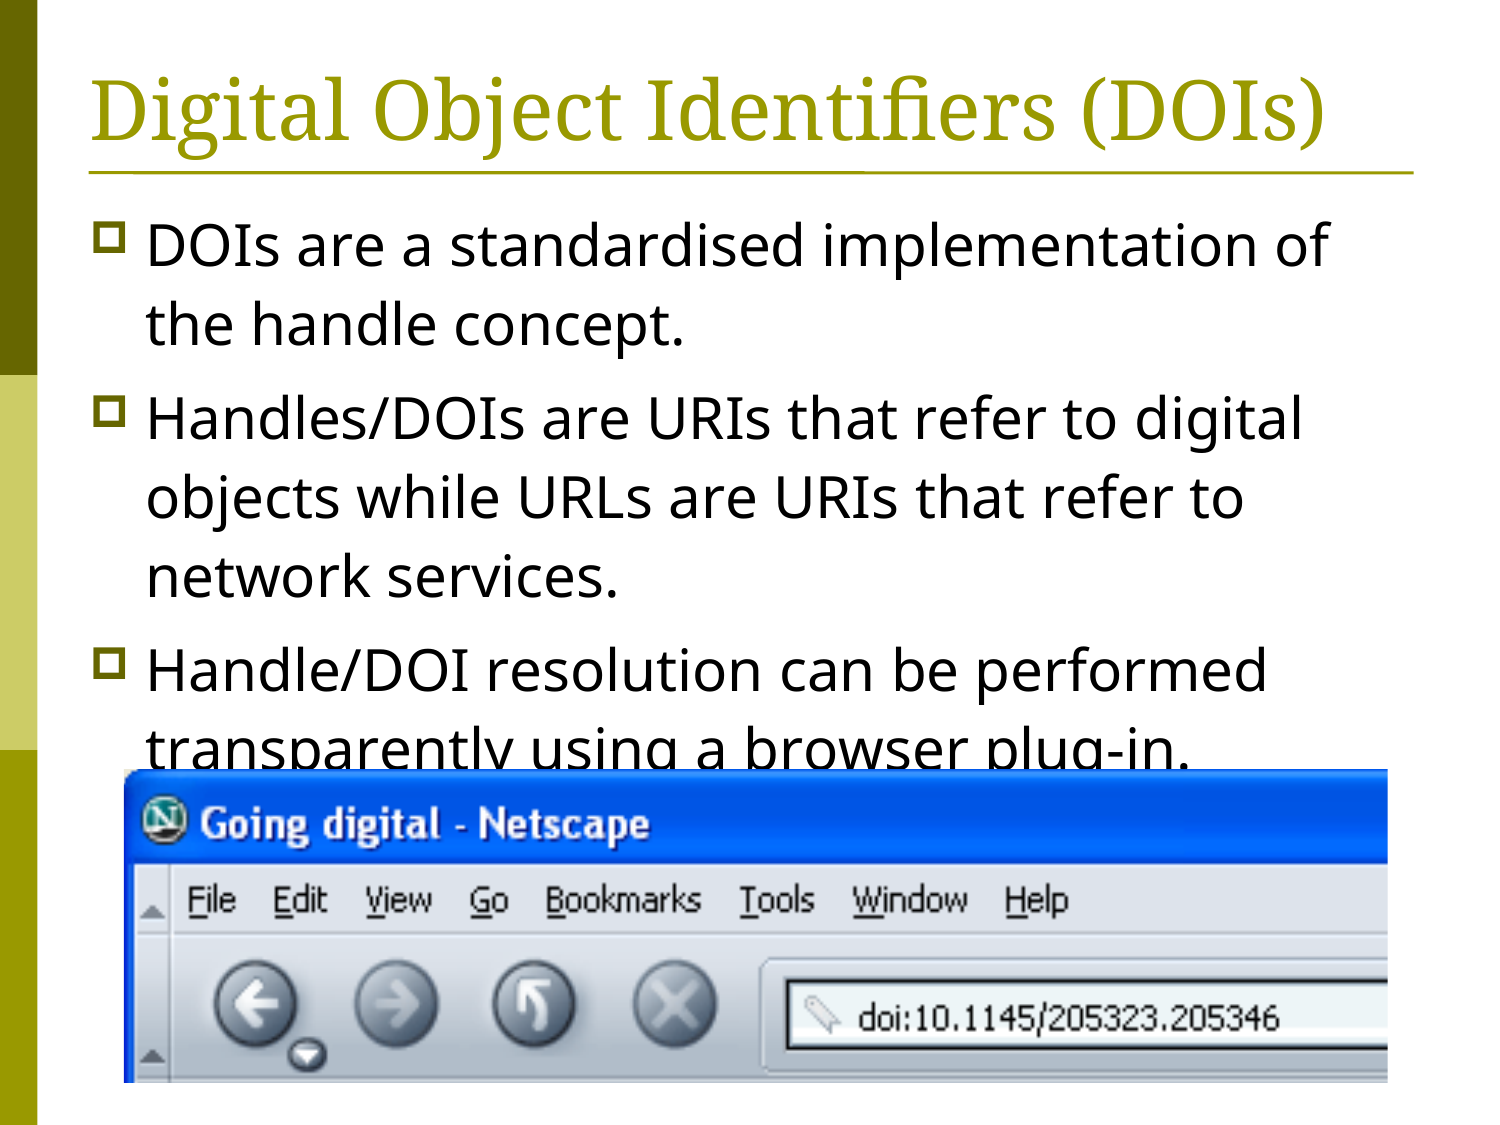

# Digital Object Identifiers (DOIs)‏
DOIs are a standardised implementation of the handle concept.
Handles/DOIs are URIs that refer to digital objects while URLs are URIs that refer to network services.
Handle/DOI resolution can be performed transparently using a browser plug-in.